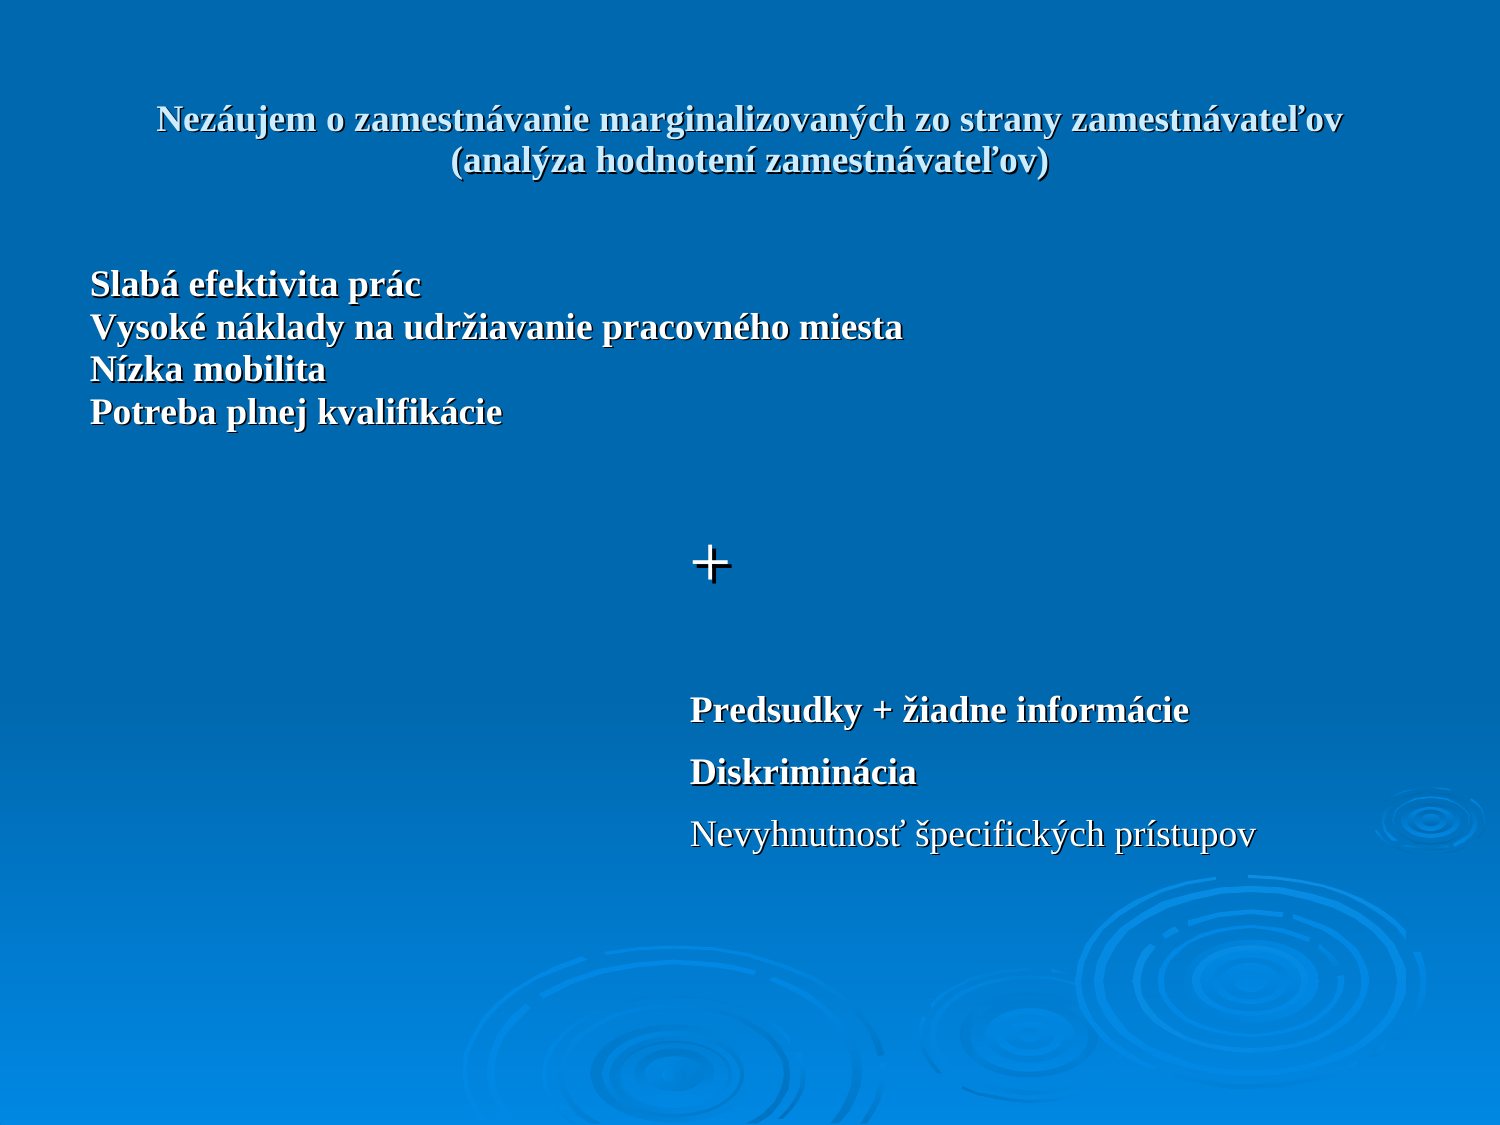

# Nezáujem o zamestnávanie marginalizovaných zo strany zamestnávateľov (analýza hodnotení zamestnávateľov)
Slabá efektivita prác
Vysoké náklady na udržiavanie pracovného miesta
Nízka mobilita
Potreba plnej kvalifikácie
 					+
					Predsudky + žiadne informácie
					Diskriminácia
					Nevyhnutnosť špecifických prístupov